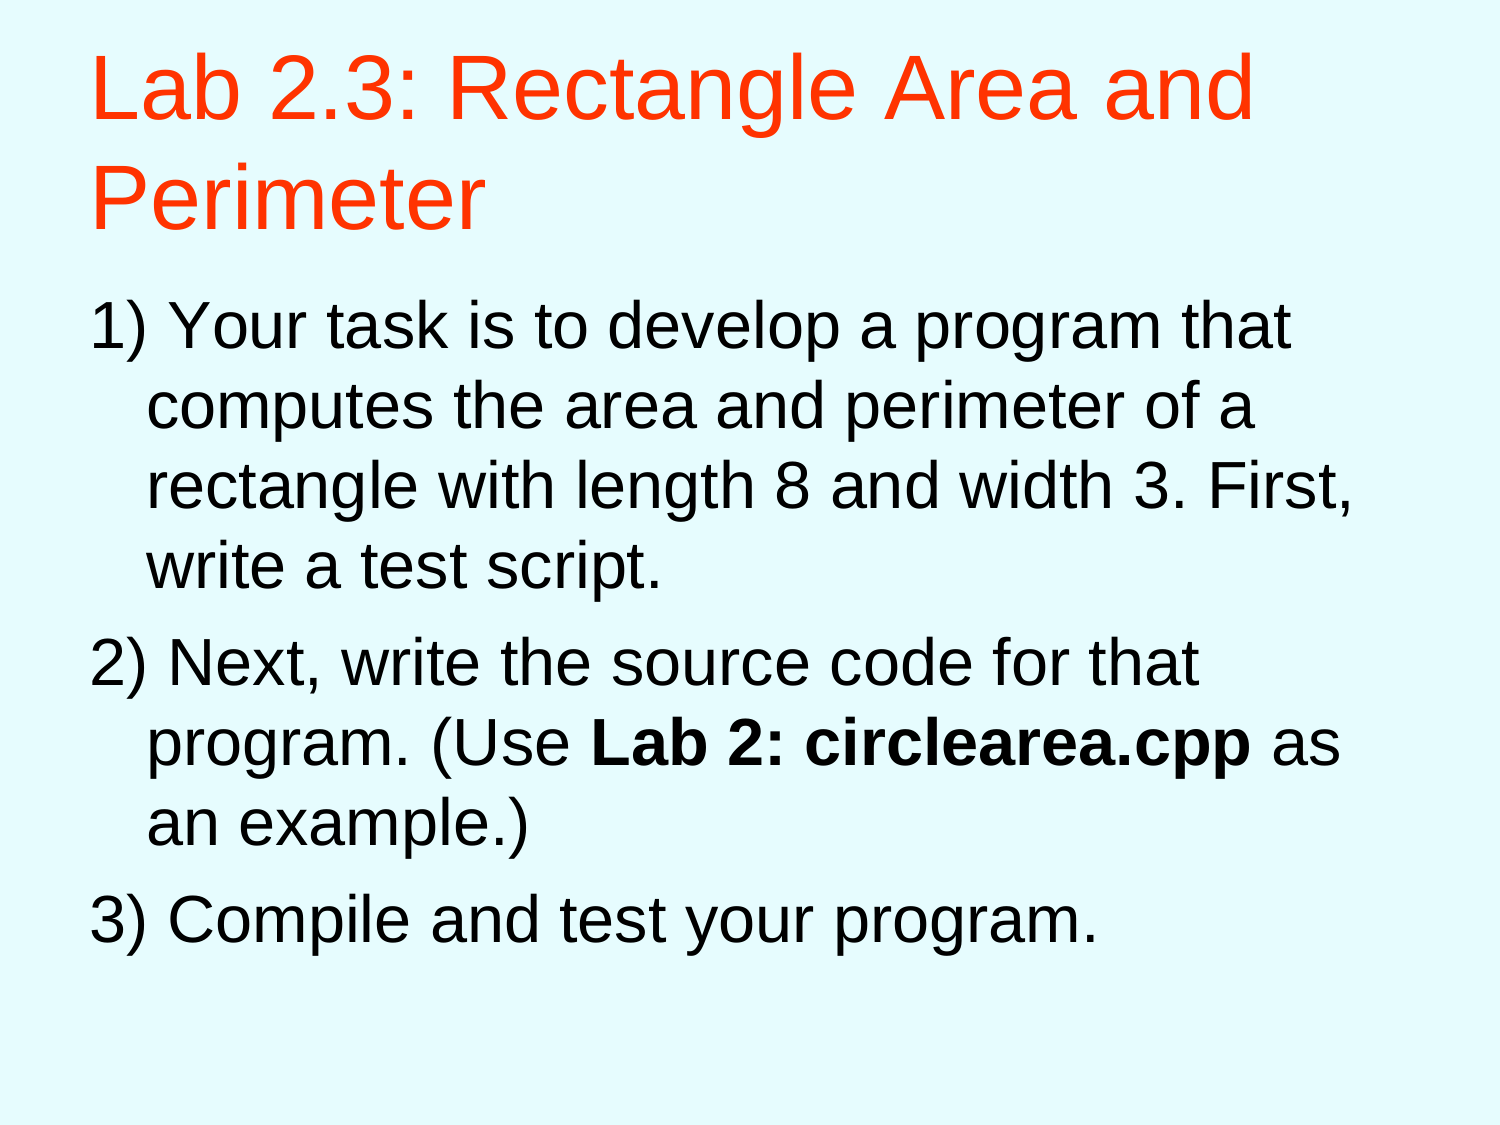

# Lab 2.3: Rectangle Area and Perimeter
 Your task is to develop a program that computes the area and perimeter of a rectangle with length 8 and width 3. First, write a test script.
 Next, write the source code for that program. (Use Lab 2: circlearea.cpp as an example.)
 Compile and test your program.